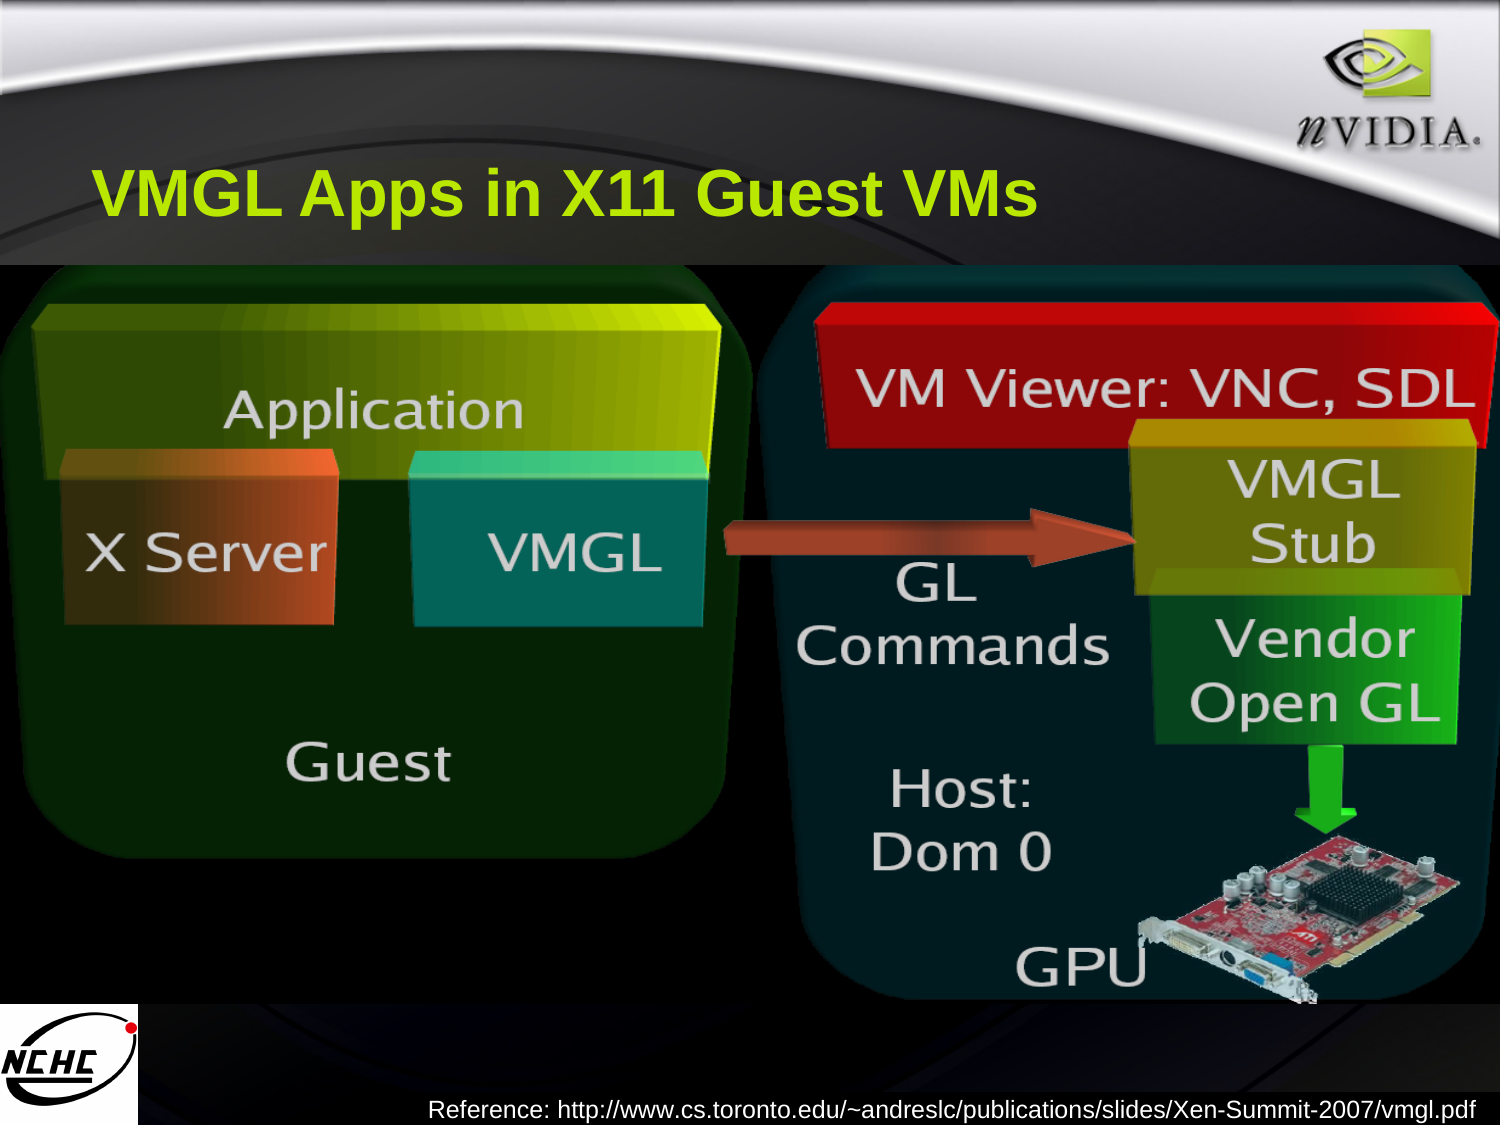

# VMGL Apps in X11 Guest VMs
Reference: http://www.cs.toronto.edu/~andreslc/publications/slides/Xen-Summit-2007/vmgl.pdff